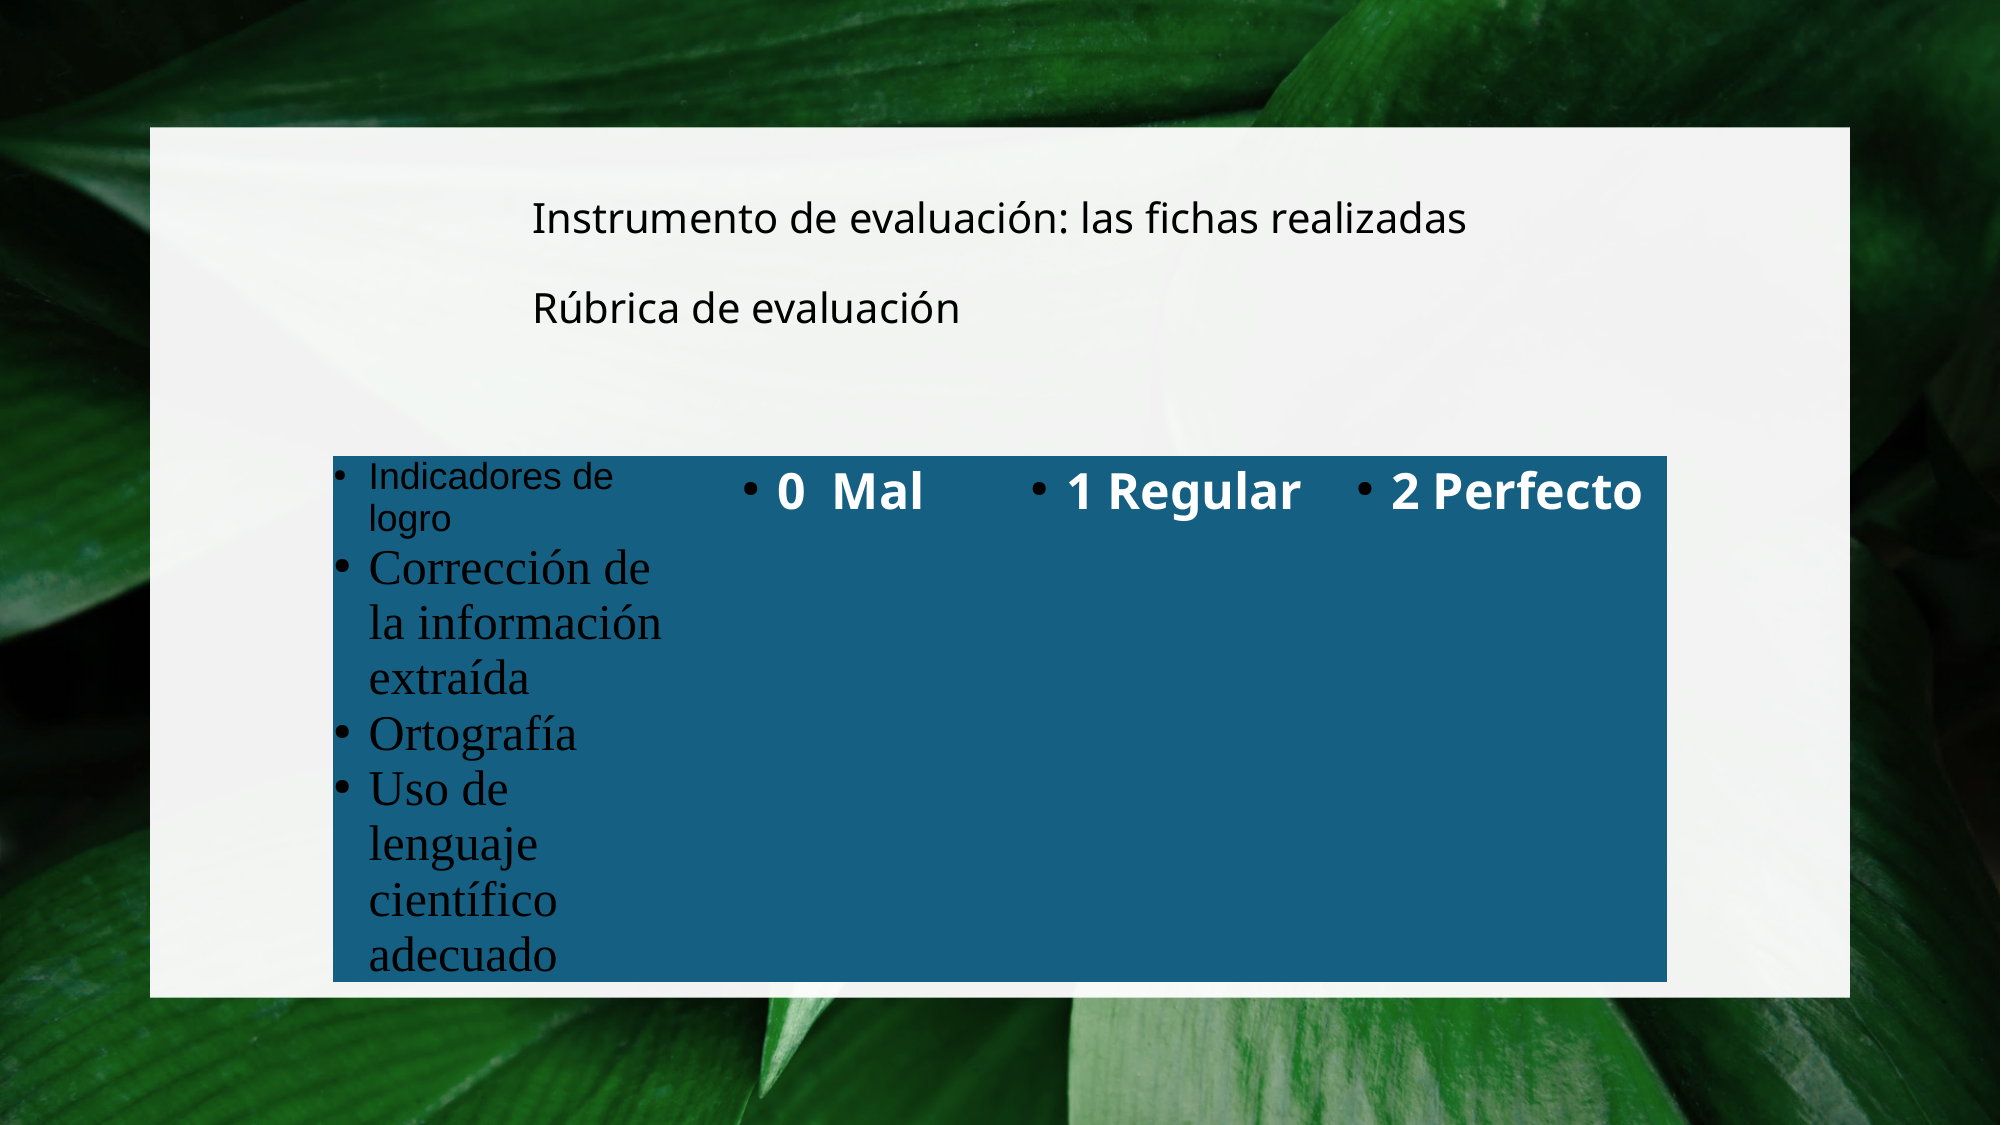

# Instrumento de evaluación: las fichas realizadas Rúbrica de evaluación
| Indicadores de logro | 0 Mal | 1 Regular | 2 Perfecto |
| --- | --- | --- | --- |
| Corrección de la información extraída | | | |
| Ortografía | | | |
| Uso de lenguaje científico adecuado | | | |